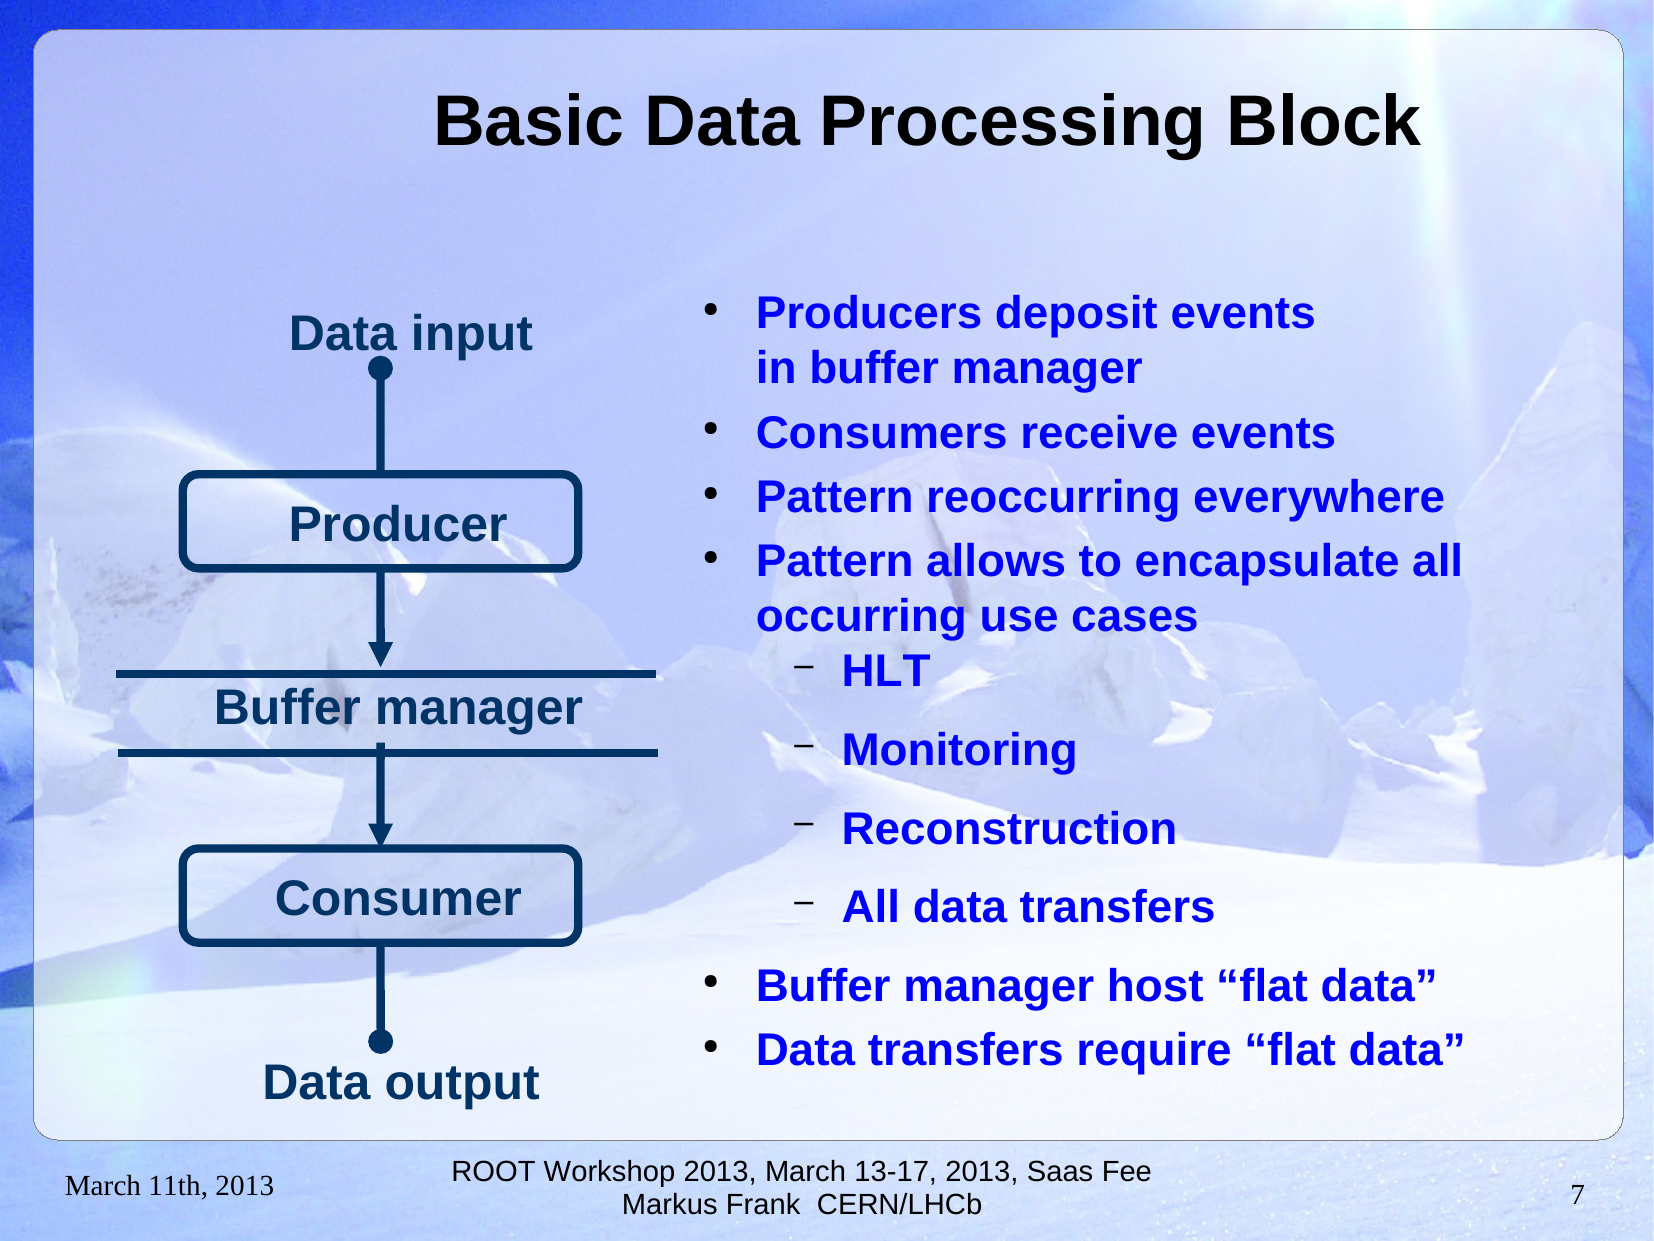

# Basic Data Processing Block
Producers deposit events
in buffer manager
Consumers receive events
Pattern reoccurring everywhere
Pattern allows to encapsulate all
occurring use cases
HLT
Monitoring
Reconstruction
All data transfers
Buffer manager host “flat data”
Data transfers require “flat data”
Data input
Producer
Buffer manager
Consumer
Data output
March 11th, 2013
7